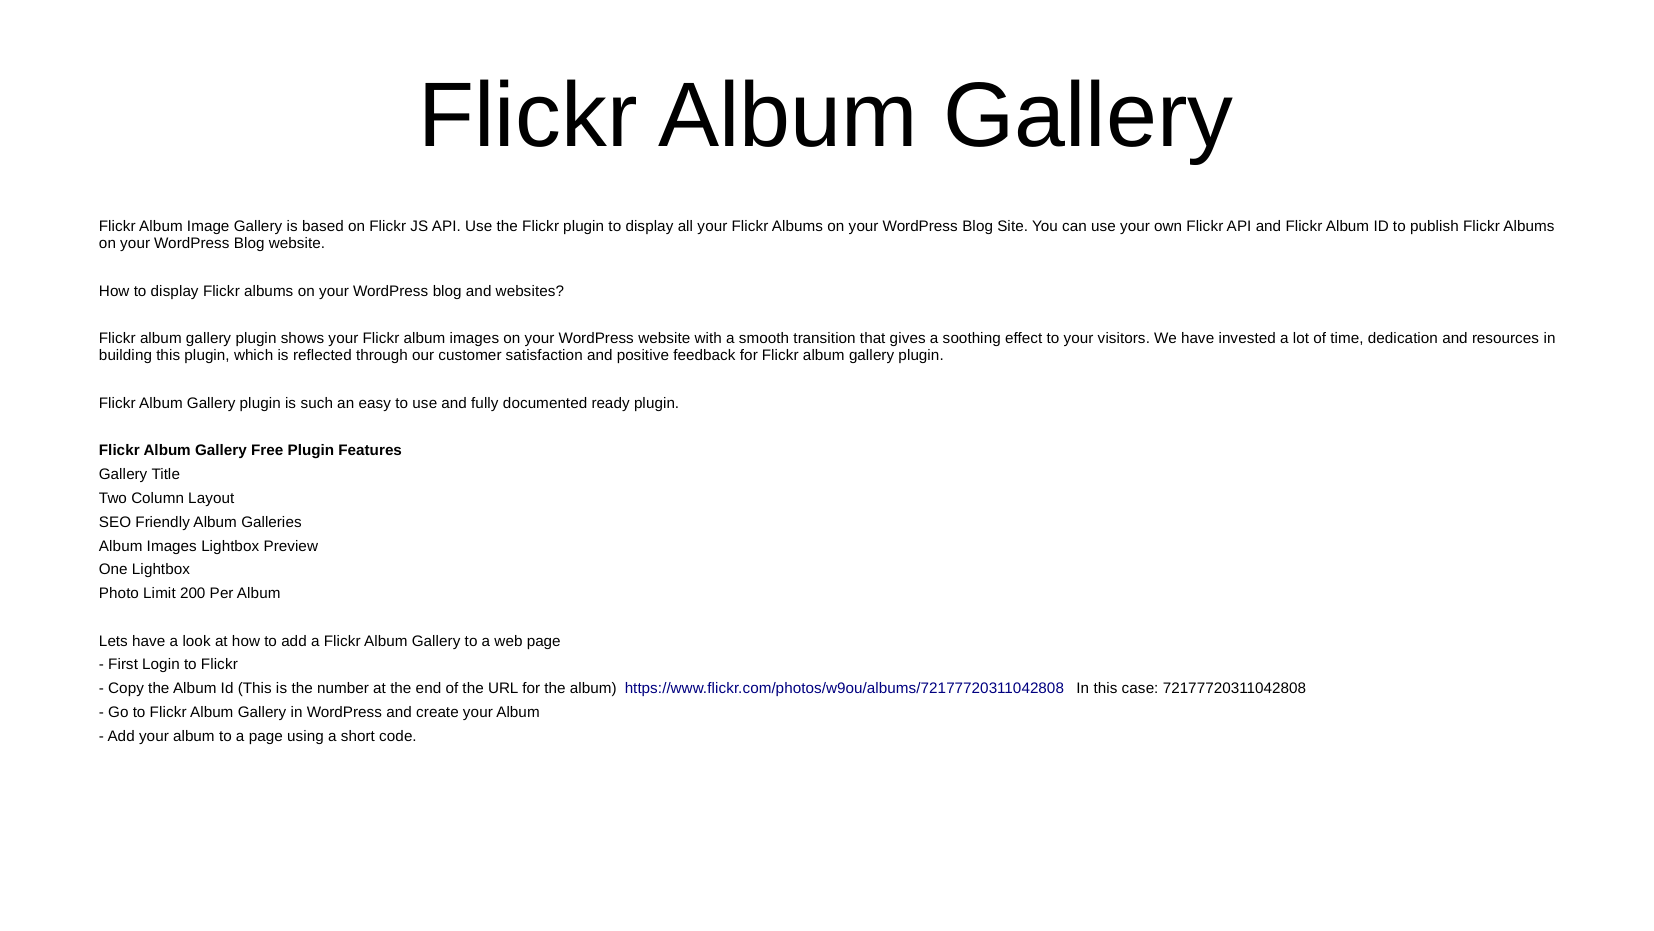

# Flickr Album Gallery
Flickr Album Image Gallery is based on Flickr JS API. Use the Flickr plugin to display all your Flickr Albums on your WordPress Blog Site. You can use your own Flickr API and Flickr Album ID to publish Flickr Albums on your WordPress Blog website.
How to display Flickr albums on your WordPress blog and websites?
Flickr album gallery plugin shows your Flickr album images on your WordPress website with a smooth transition that gives a soothing effect to your visitors. We have invested a lot of time, dedication and resources in building this plugin, which is reflected through our customer satisfaction and positive feedback for Flickr album gallery plugin.
Flickr Album Gallery plugin is such an easy to use and fully documented ready plugin.
Flickr Album Gallery Free Plugin Features
Gallery Title
Two Column Layout
SEO Friendly Album Galleries
Album Images Lightbox Preview
One Lightbox
Photo Limit 200 Per Album
Lets have a look at how to add a Flickr Album Gallery to a web page
- First Login to Flickr
- Copy the Album Id (This is the number at the end of the URL for the album) https://www.flickr.com/photos/w9ou/albums/72177720311042808 In this case: 72177720311042808
- Go to Flickr Album Gallery in WordPress and create your Album
- Add your album to a page using a short code.